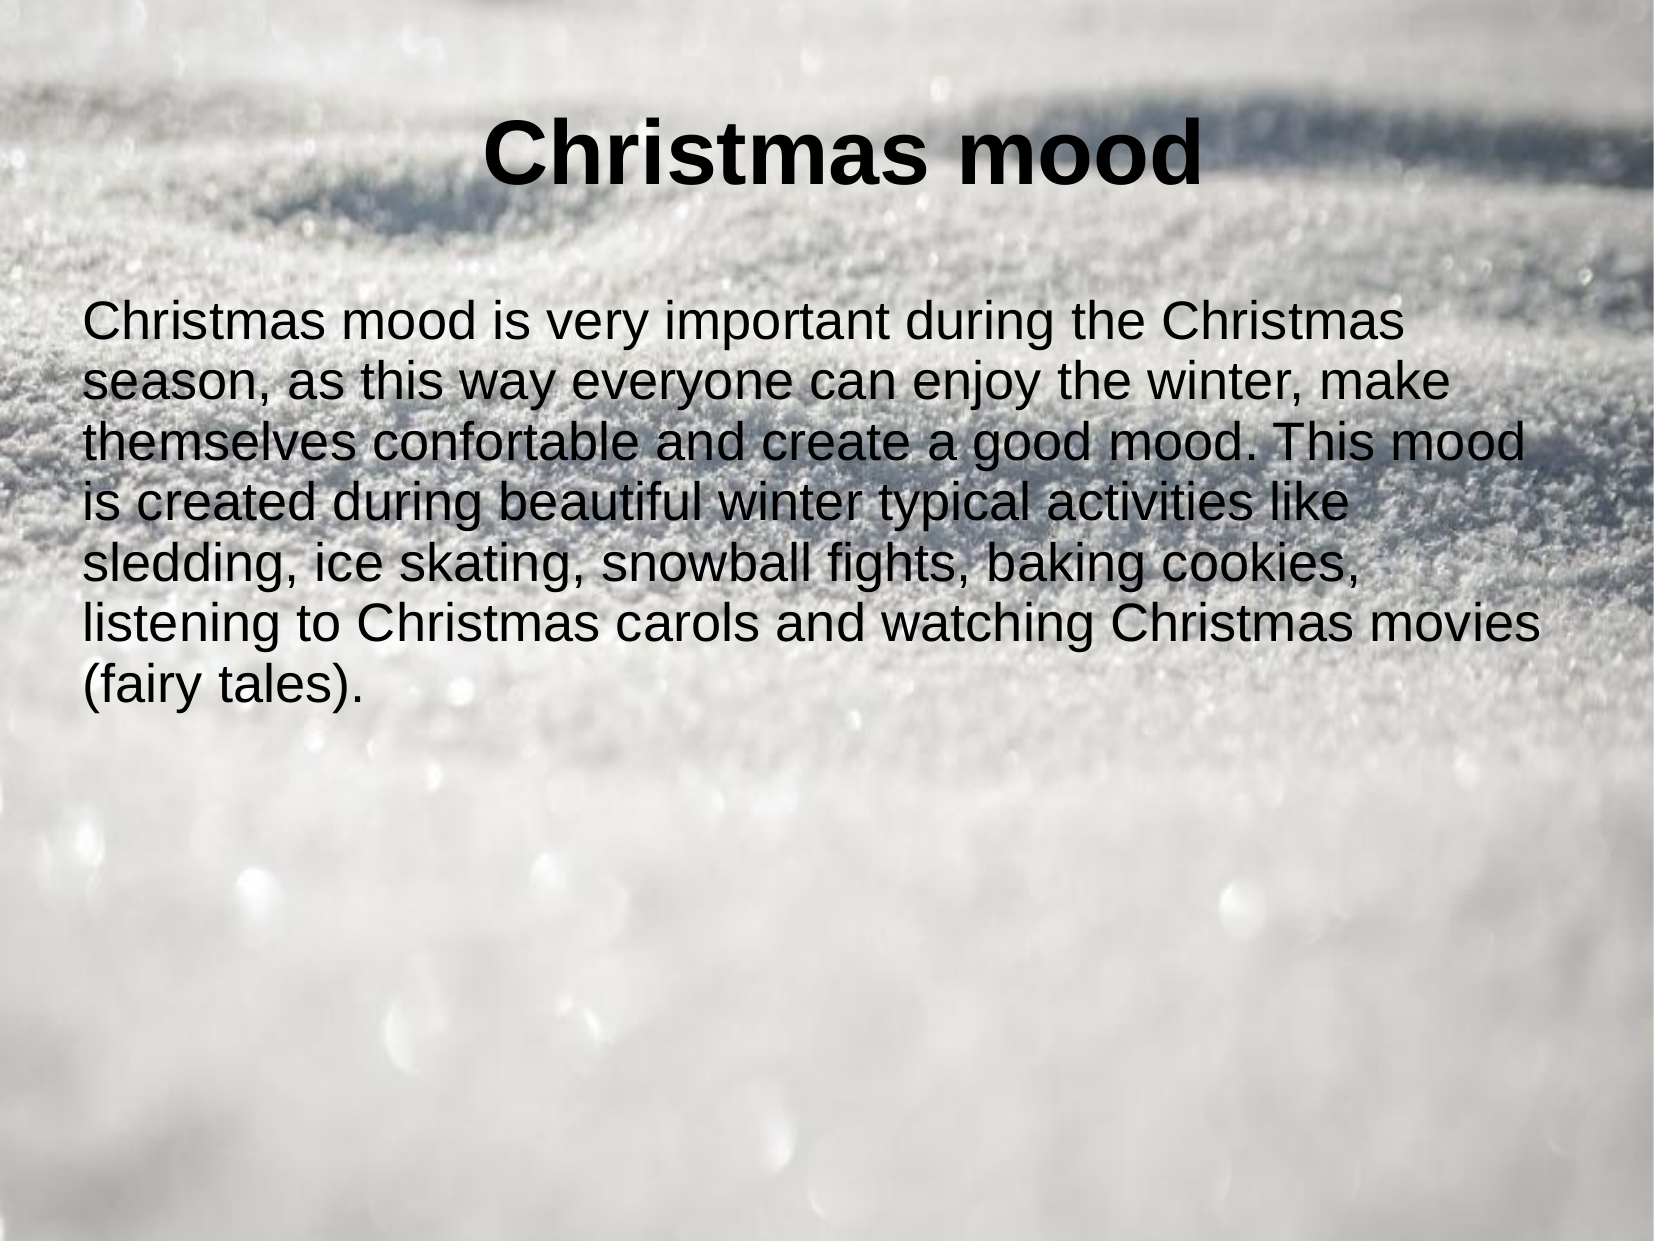

# Christmas mood
Christmas mood is very important during the Christmas season, as this way everyone can enjoy the winter, make themselves confortable and create a good mood. This mood is created during beautiful winter typical activities like sledding, ice skating, snowball fights, baking cookies, listening to Christmas carols and watching Christmas movies (fairy tales).